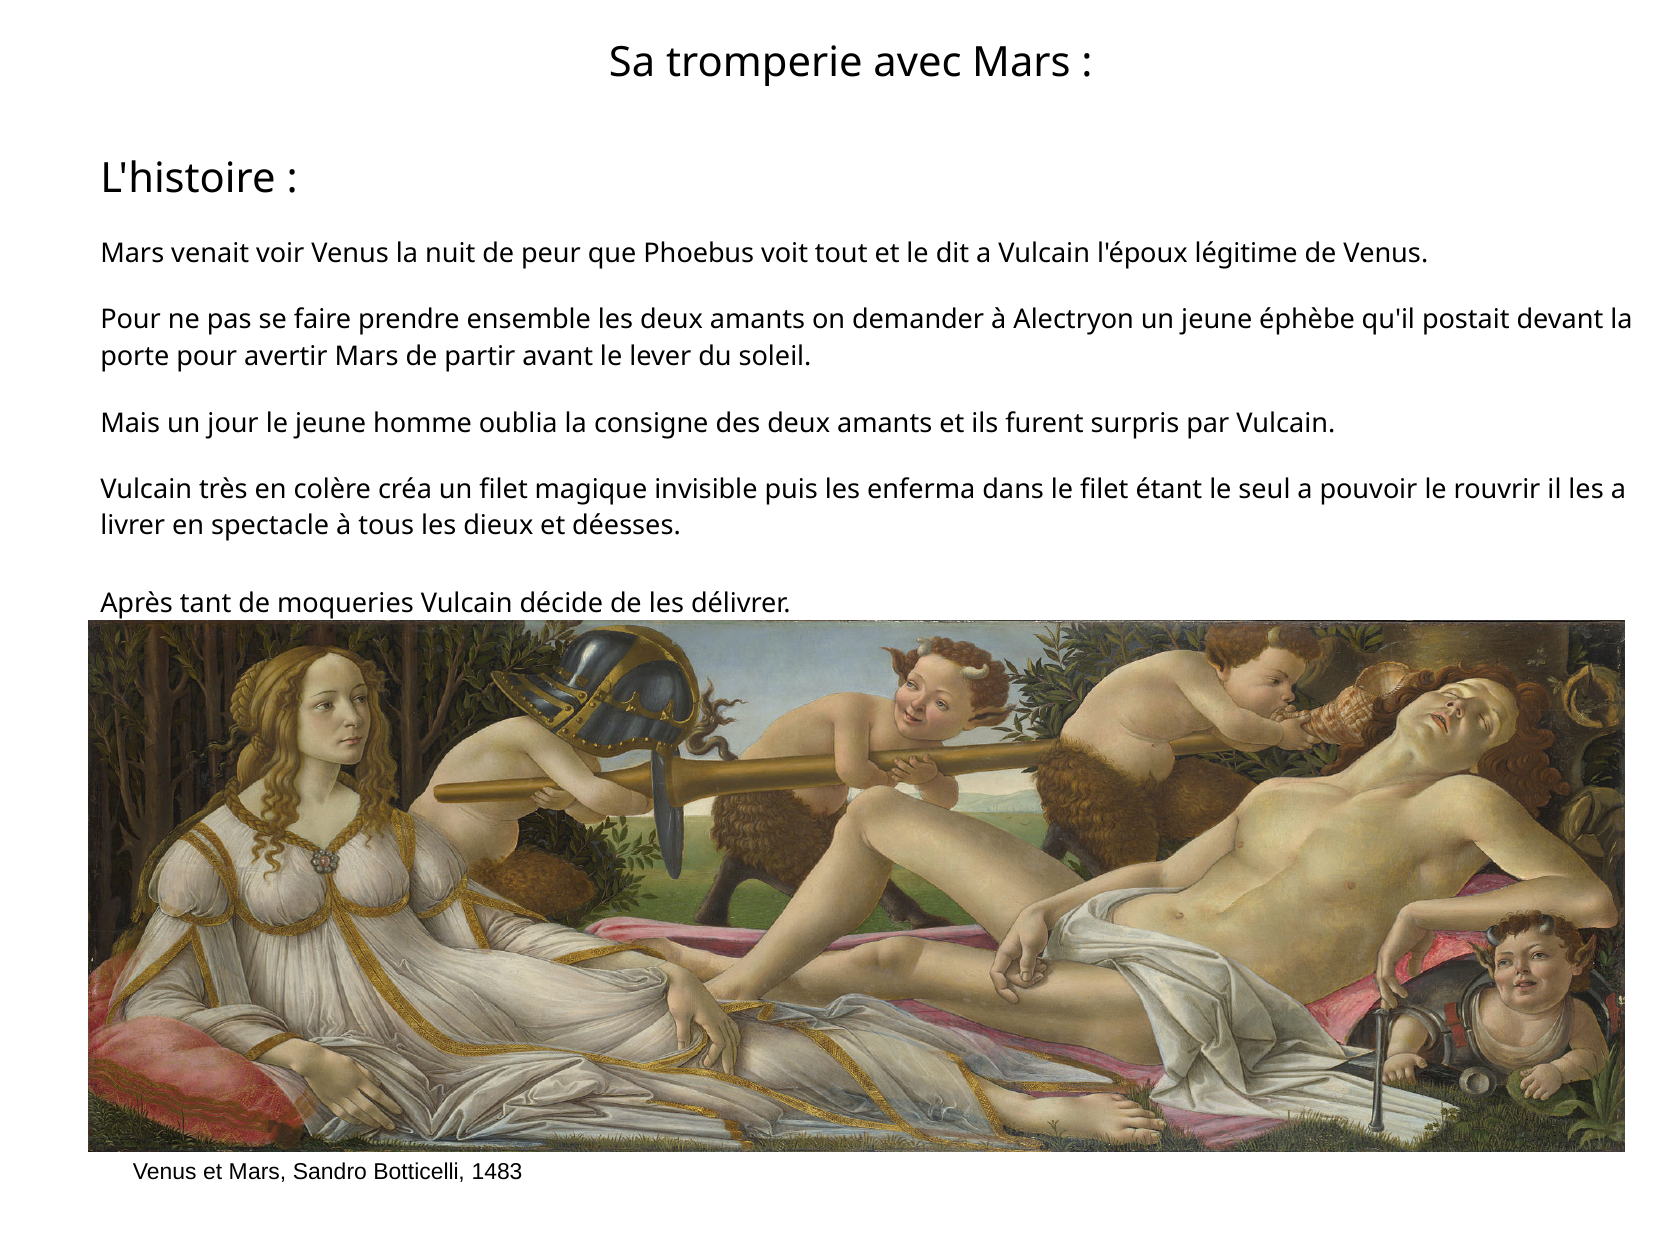

# Sa tromperie avec Mars :
L'histoire :
Mars venait voir Venus la nuit de peur que Phoebus voit tout et le dit a Vulcain l'époux légitime de Venus.
Pour ne pas se faire prendre ensemble les deux amants on demander à Alectryon un jeune éphèbe qu'il postait devant la porte pour avertir Mars de partir avant le lever du soleil.
Mais un jour le jeune homme oublia la consigne des deux amants et ils furent surpris par Vulcain.
Vulcain très en colère créa un filet magique invisible puis les enferma dans le filet étant le seul a pouvoir le rouvrir il les a livrer en spectacle à tous les dieux et déesses.
Après tant de moqueries Vulcain décide de les délivrer.
Venus et Mars, Sandro Botticelli, 1483